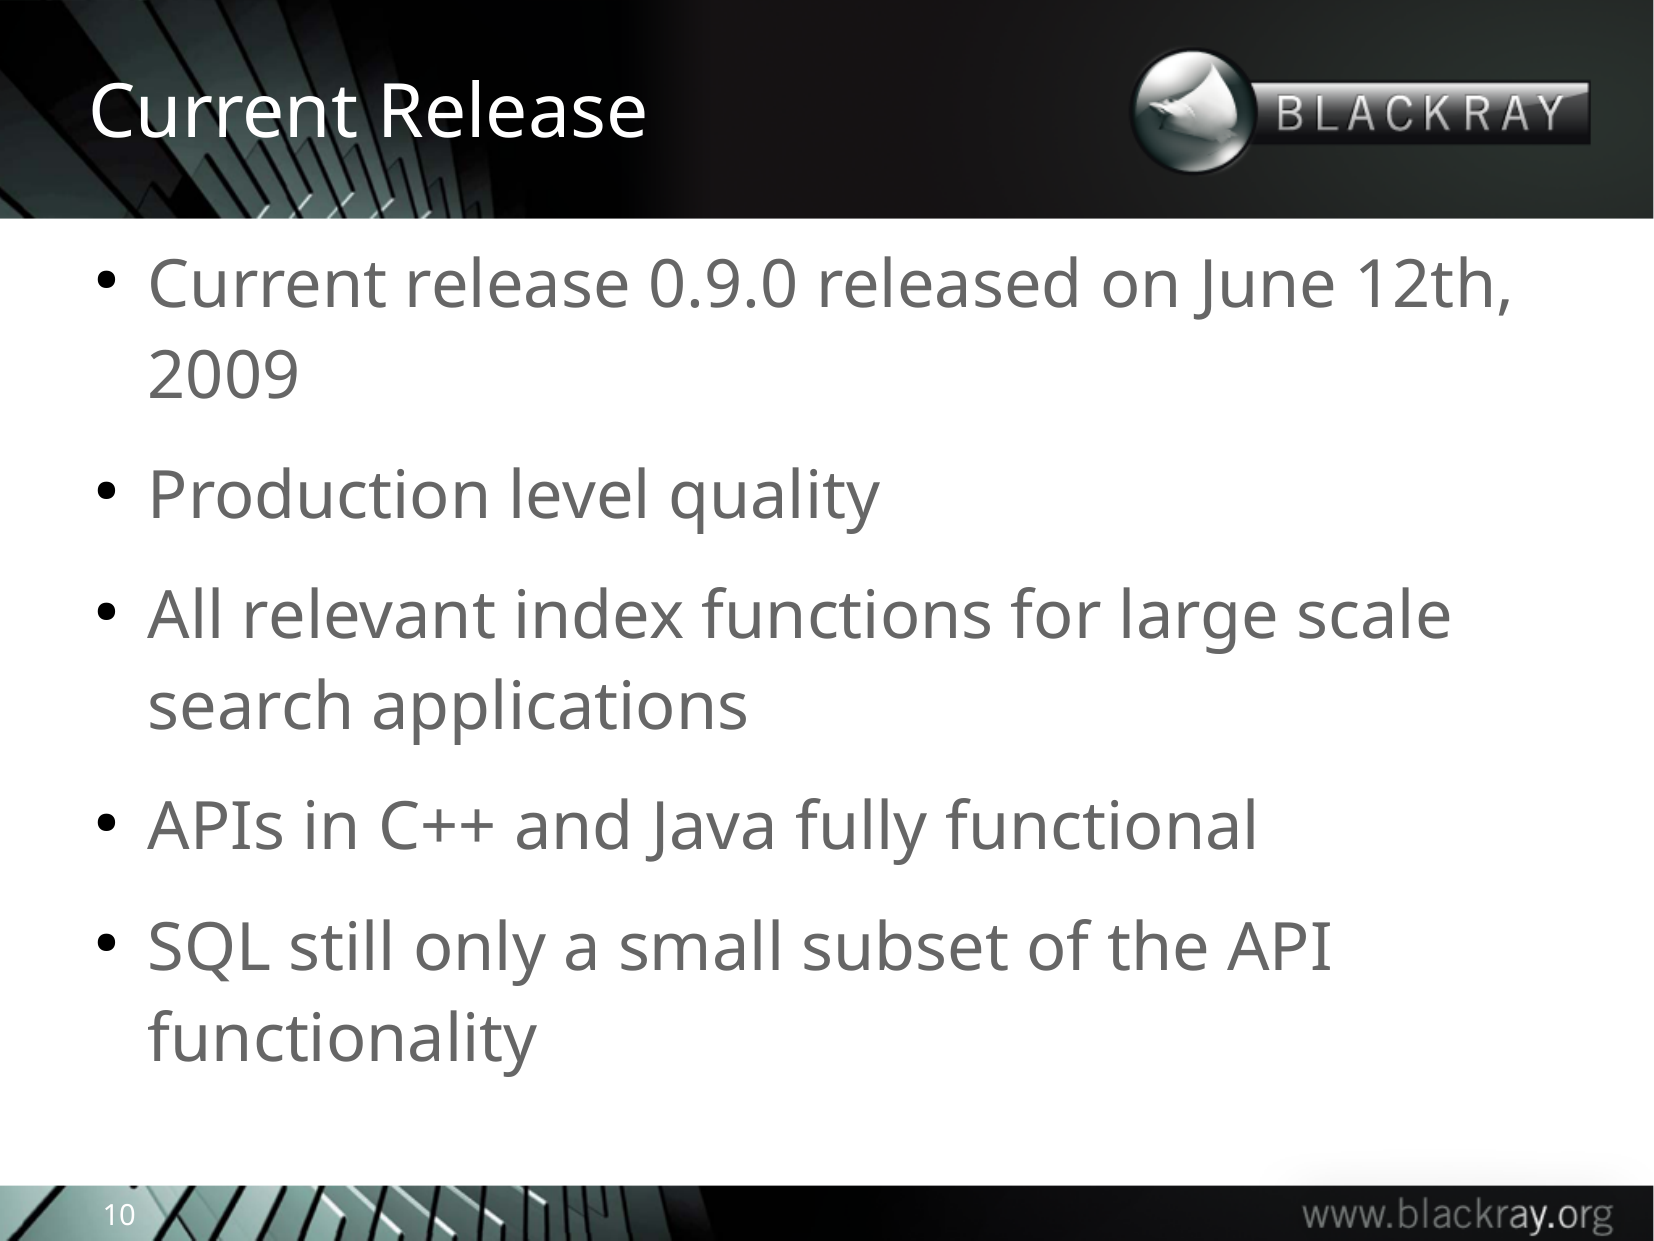

# Current Release
Current release 0.9.0 released on June 12th, 2009
Production level quality
All relevant index functions for large scale search applications
APIs in C++ and Java fully functional
SQL still only a small subset of the API functionality